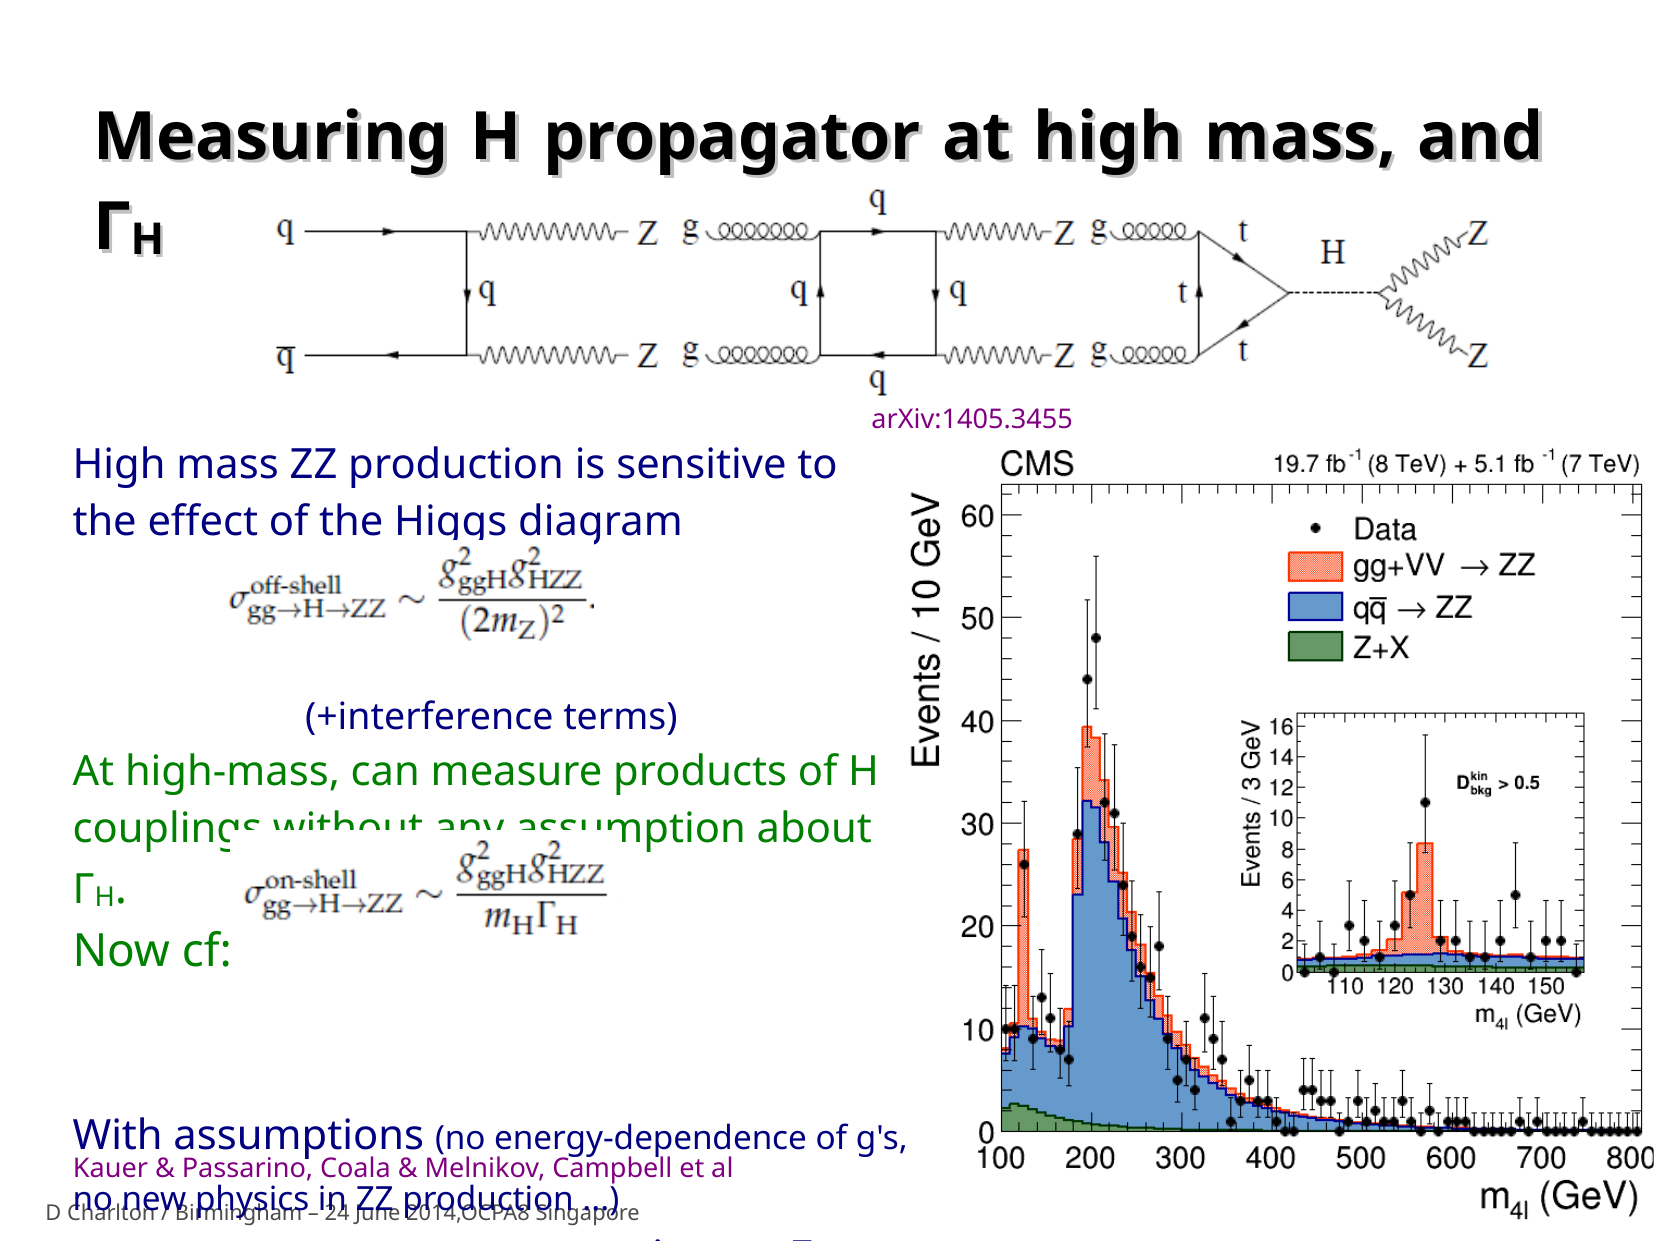

Measuring H propagator at high mass, and ΓH
arXiv:1405.3455
High mass ZZ production is sensitive to the effect of the Higgs diagram
(+interference terms)
At high-mass, can measure products of H couplings without any assumption about ΓH.
Now cf:
With assumptions (no energy-dependence of g's, no new physics in ZZ production ...)
					→ constraint on ΓH
Kauer & Passarino, Coala & Melnikov, Campbell et al